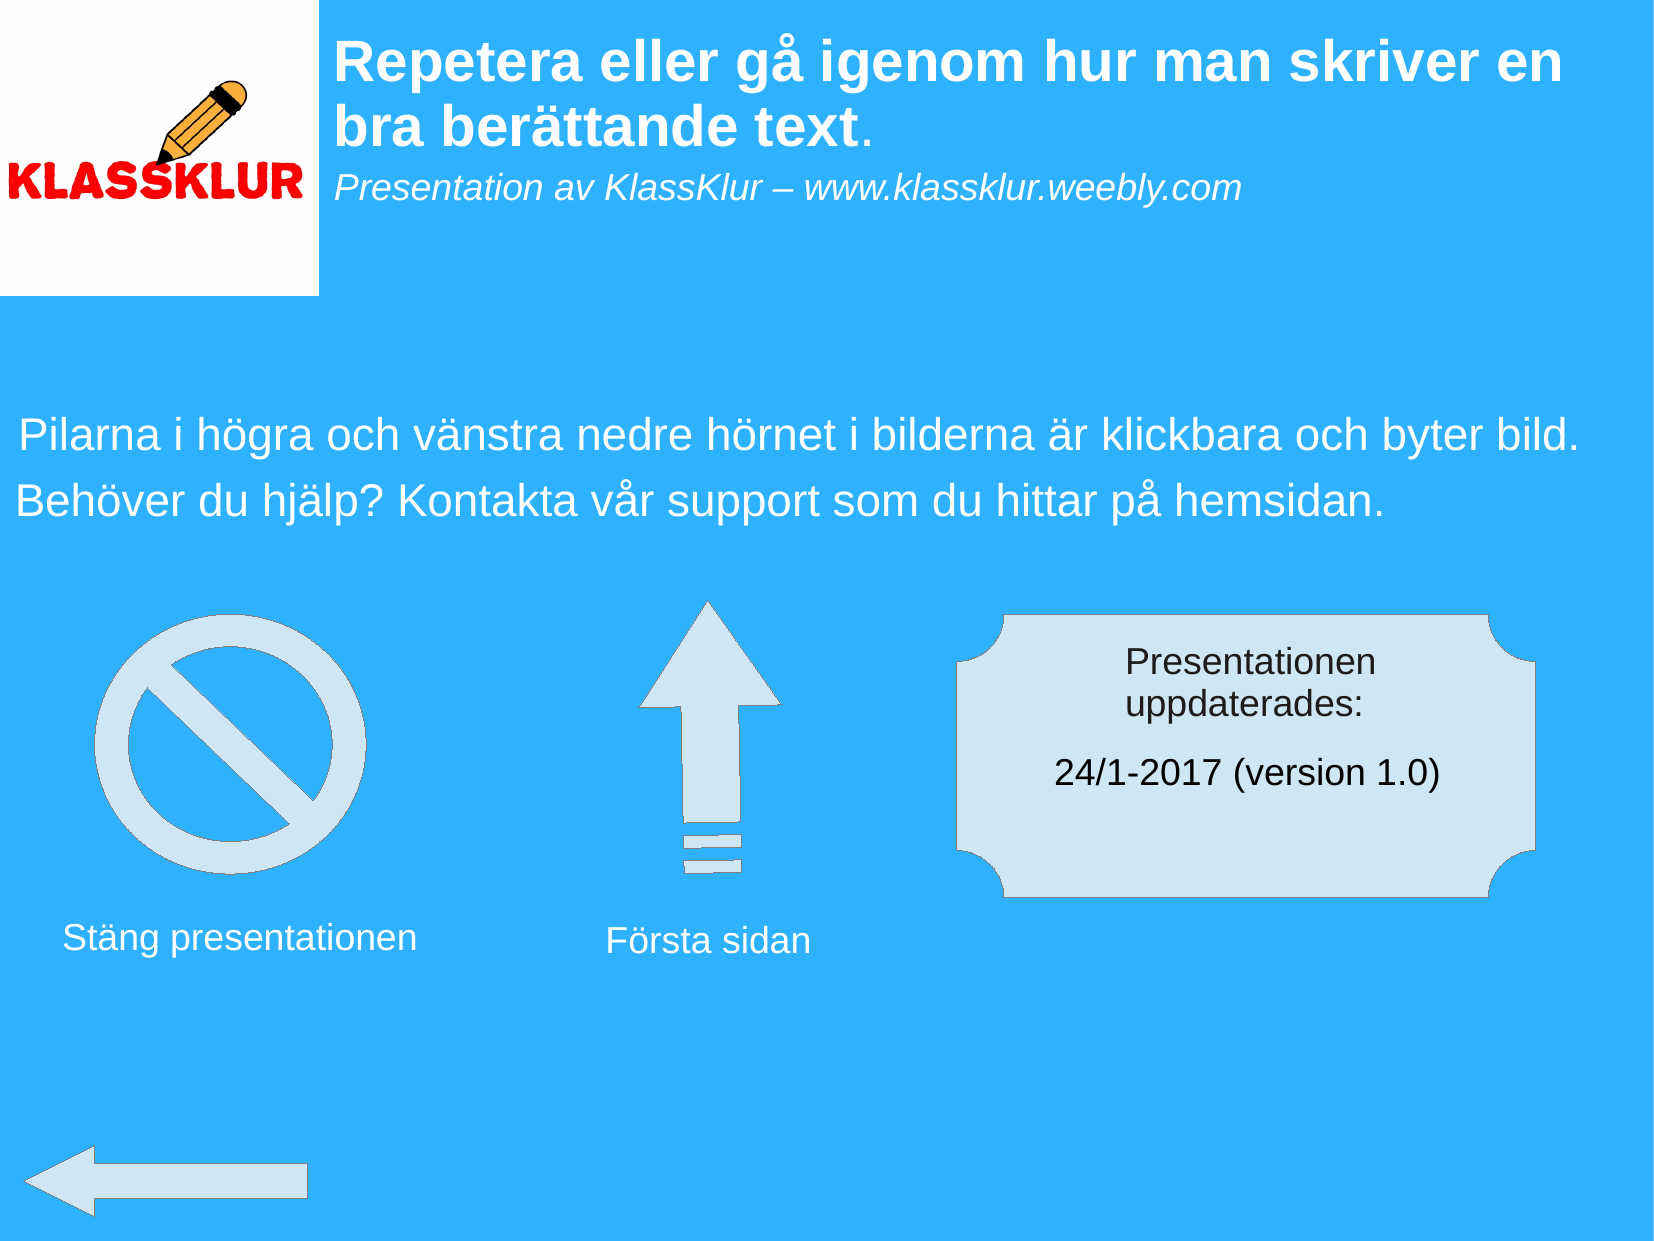

Repetera eller gå igenom hur man skriver en bra berättande text.
Presentation av KlassKlur – www.klassklur.weebly.com
Pilarna i högra och vänstra nedre hörnet i bilderna är klickbara och byter bild.
Behöver du hjälp? Kontakta vår support som du hittar på hemsidan.
Presentationen uppdaterades:
24/1-2017 (version 1.0)
Stäng presentationen
Första sidan